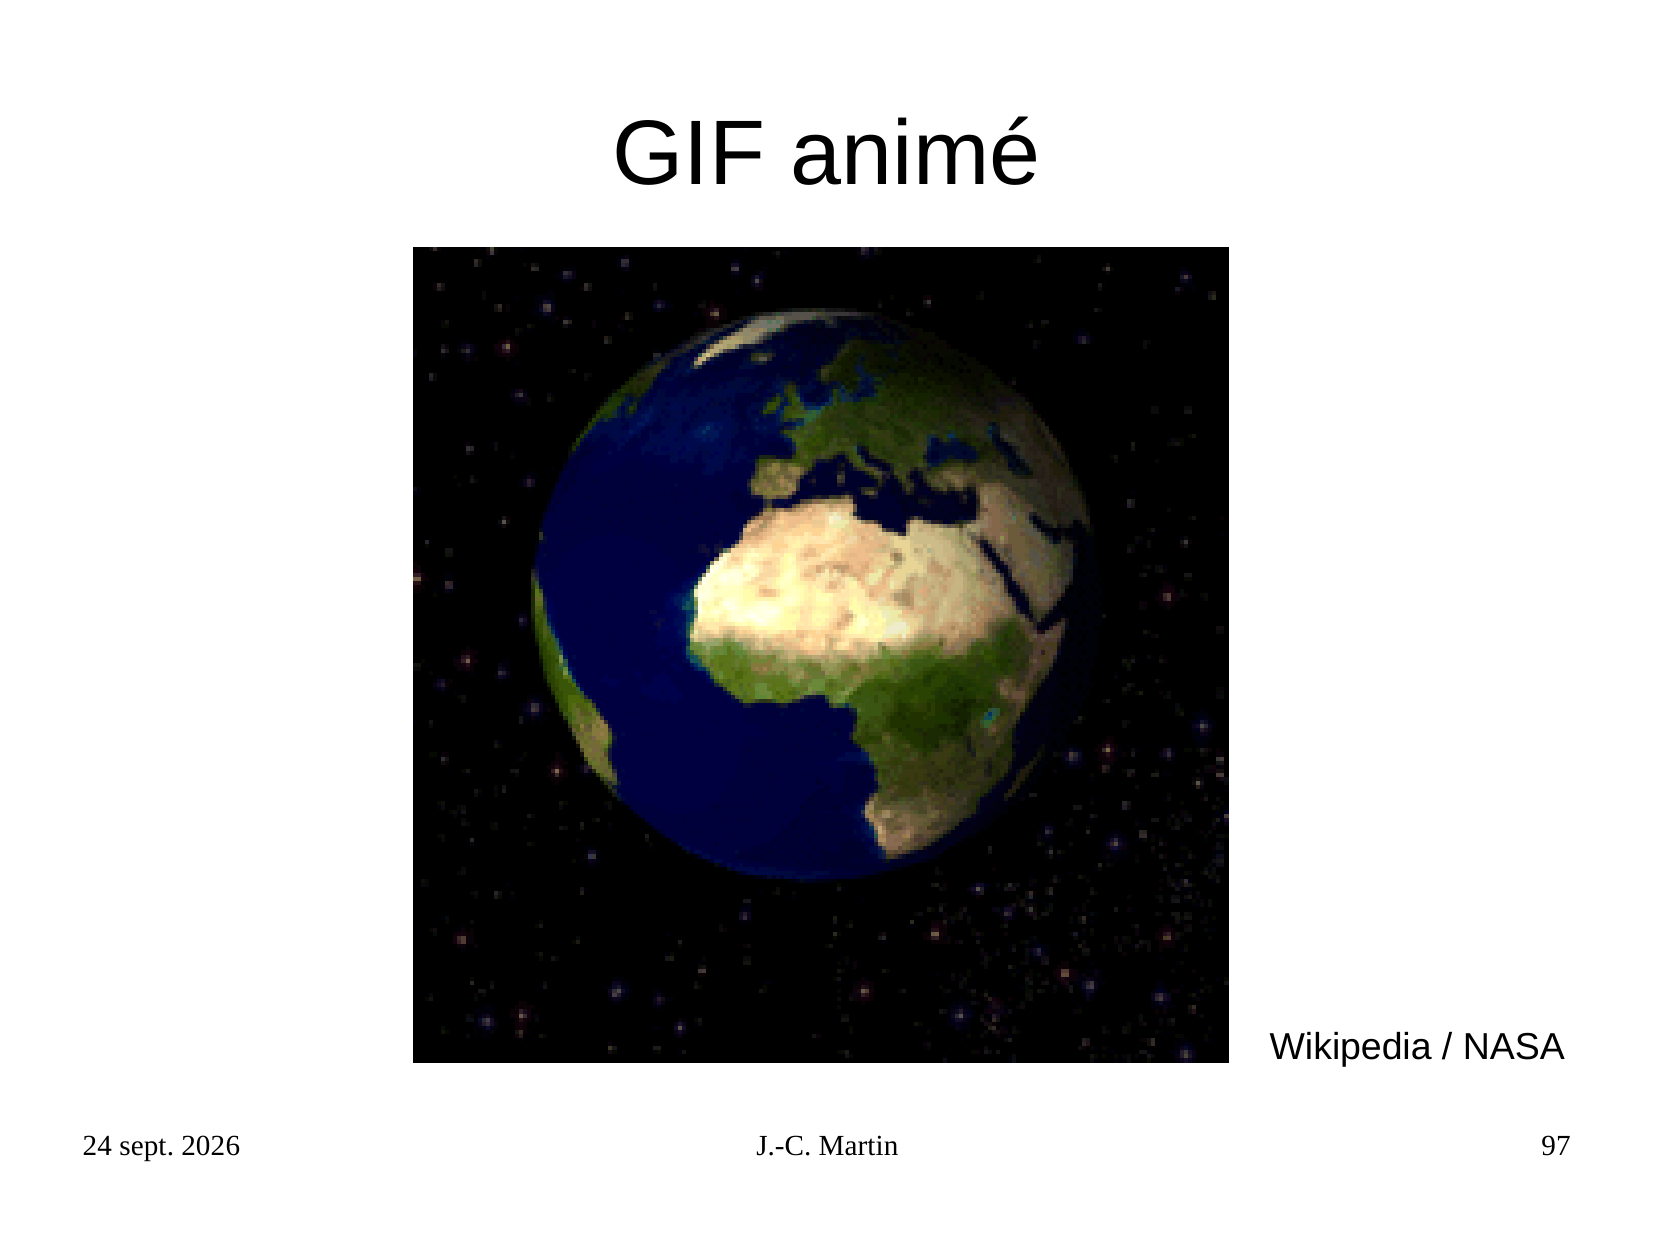

# GIF animé
Wikipedia / NASA
J.-C. Martin
97